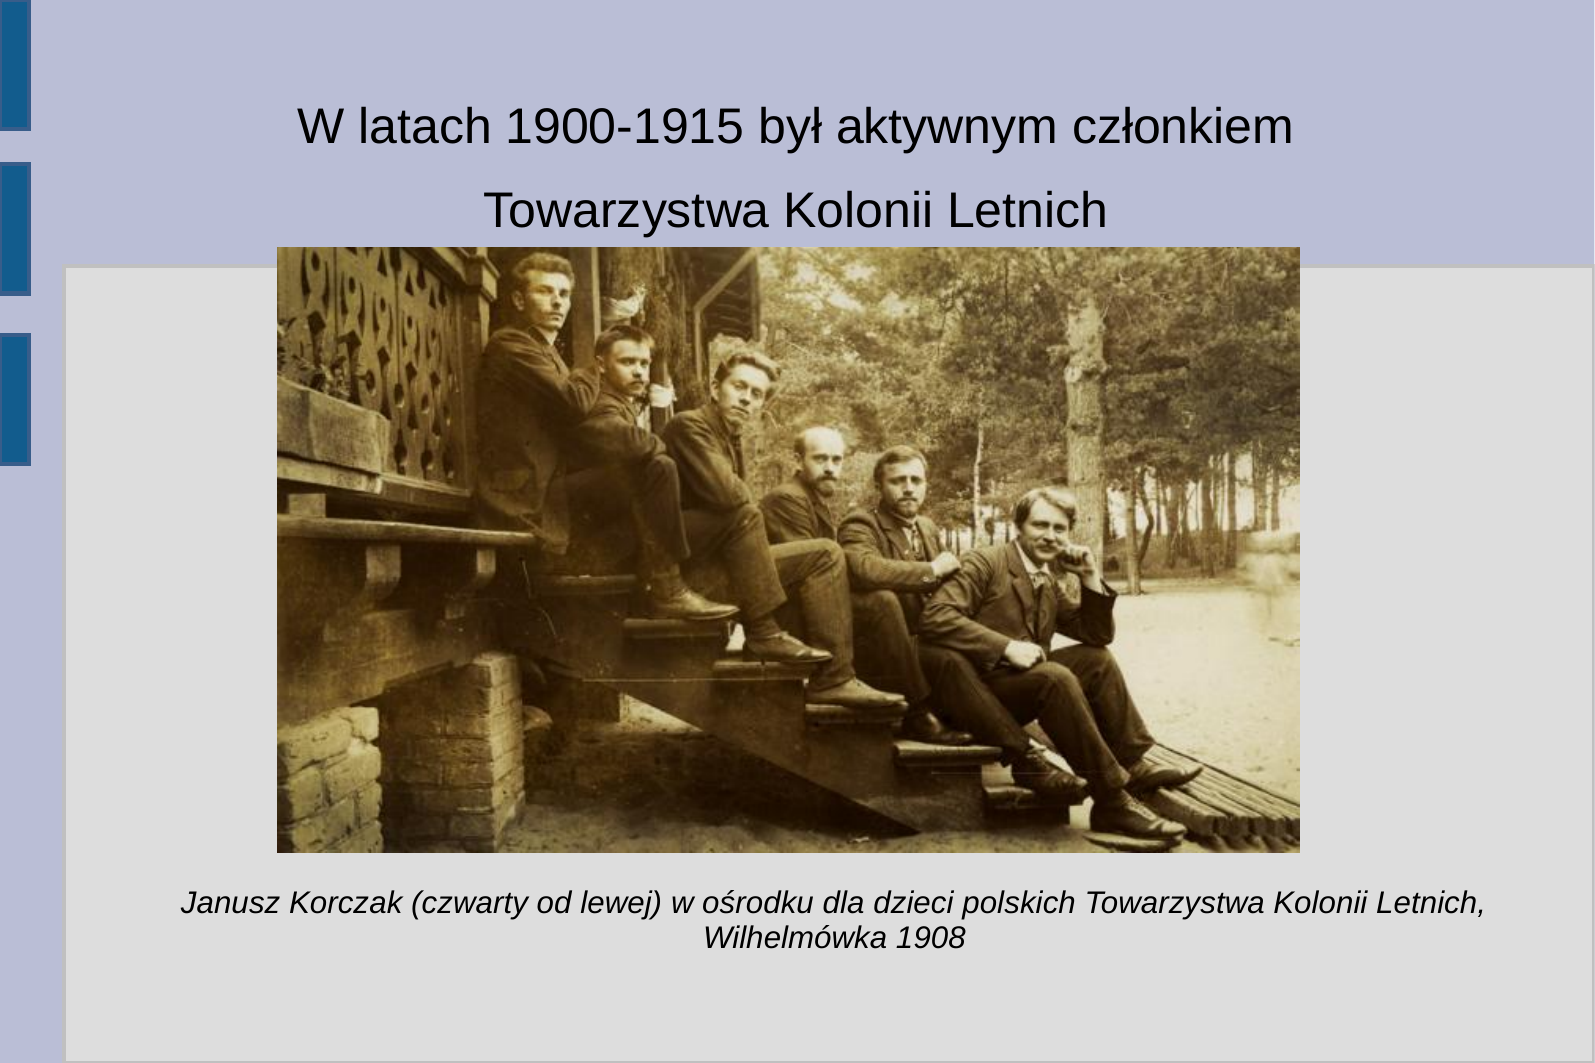

W latach 1900-1915 był aktywnym członkiem
Towarzystwa Kolonii Letnich
Janusz Korczak (czwarty od lewej) w ośrodku dla dzieci polskich Towarzystwa Kolonii Letnich,
Wilhelmówka 1908